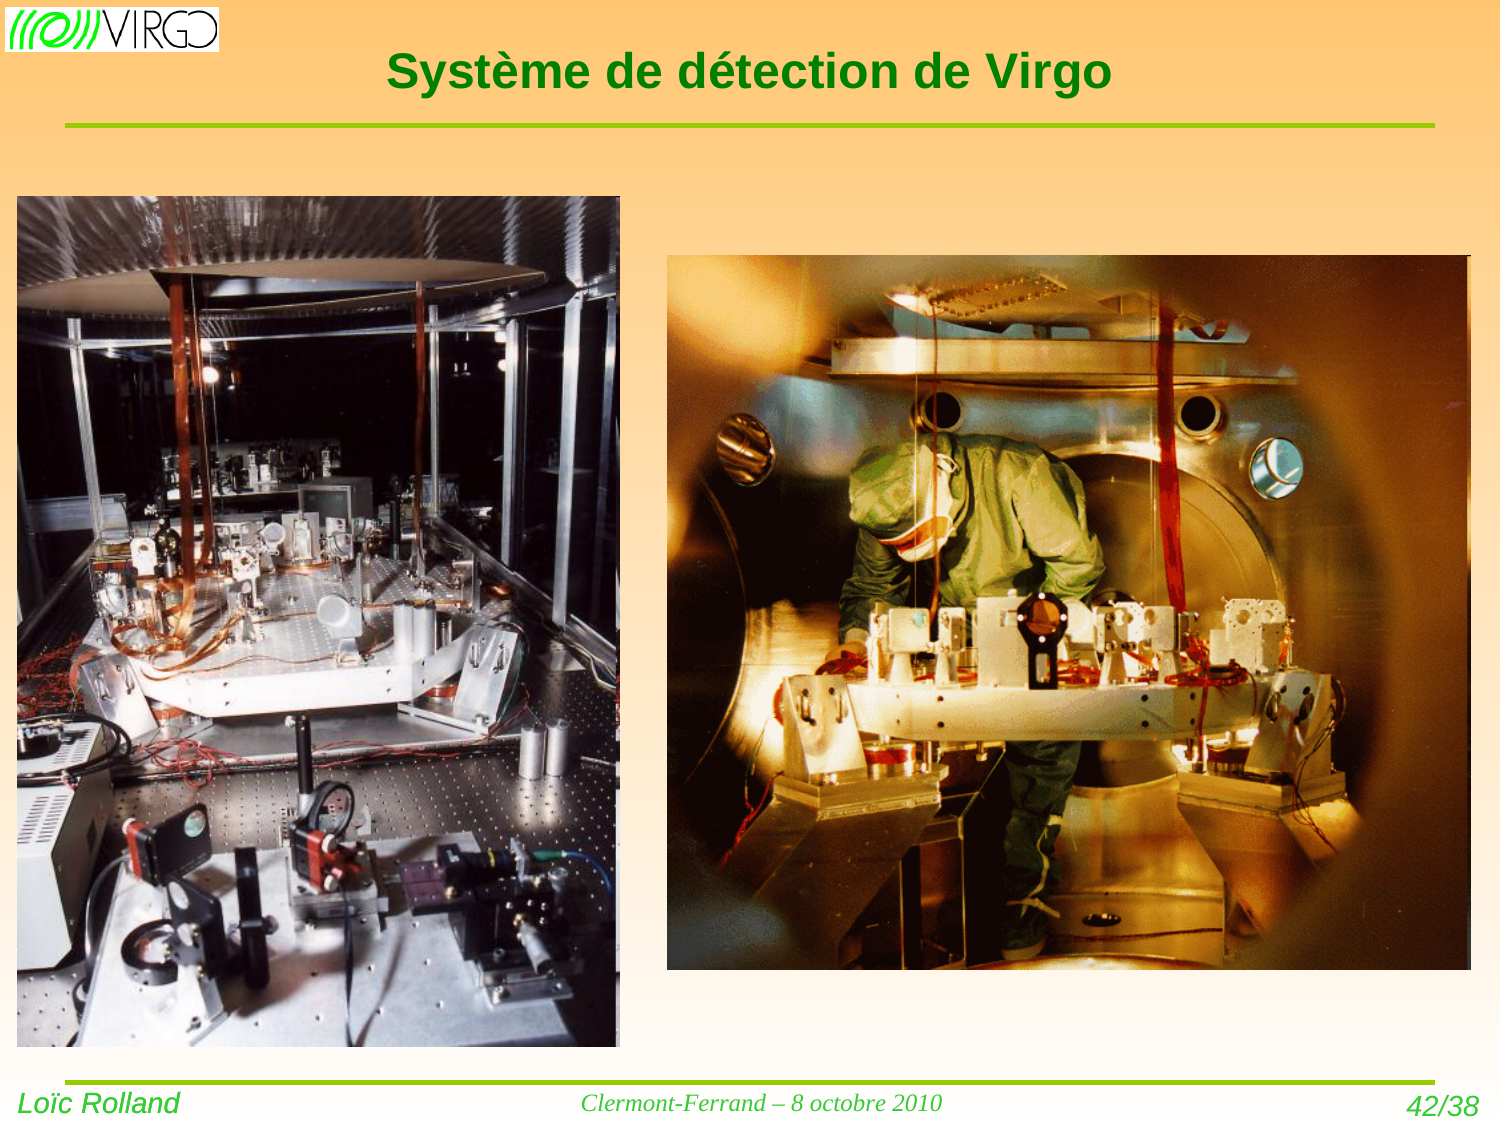

# Système de détection de Virgo
42